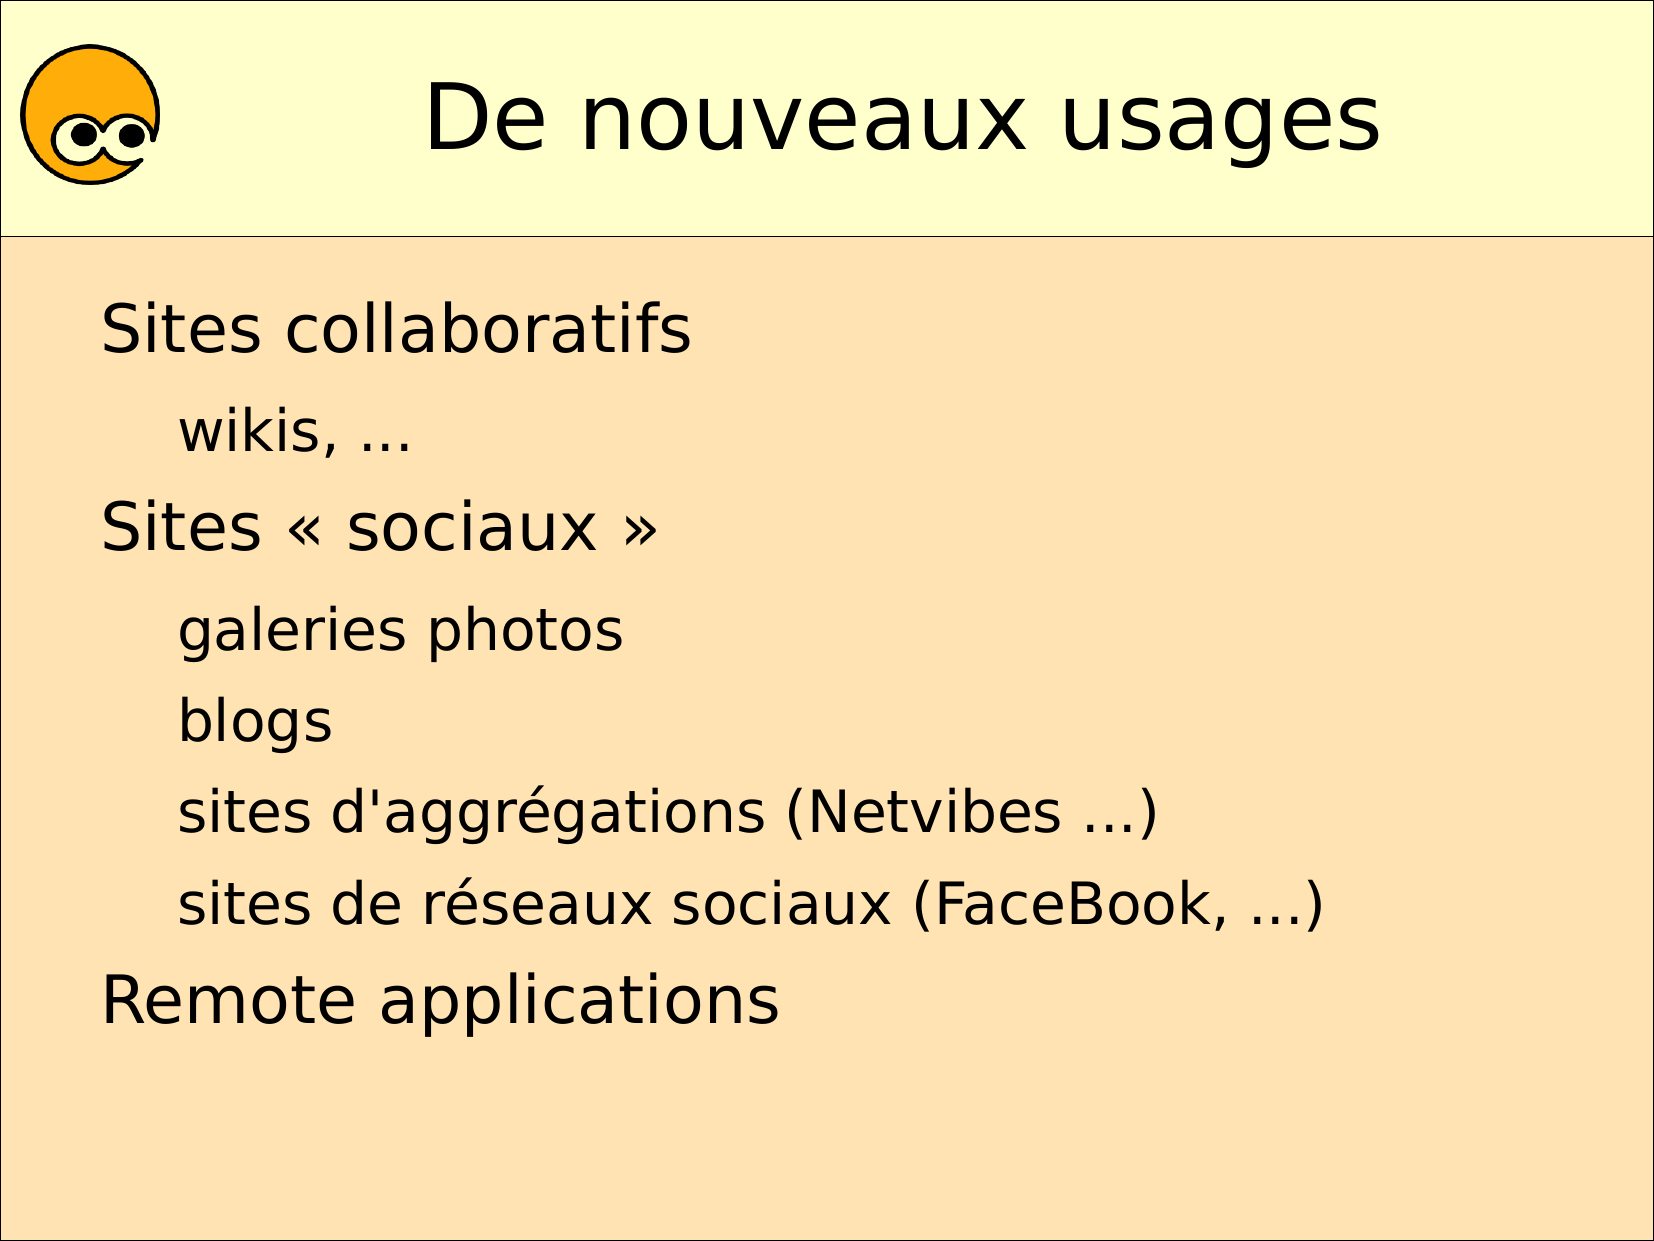

# De nouveaux usages
Sites collaboratifs
wikis, ...
Sites « sociaux »
galeries photos
blogs
sites d'aggrégations (Netvibes ...)
sites de réseaux sociaux (FaceBook, ...)
Remote applications